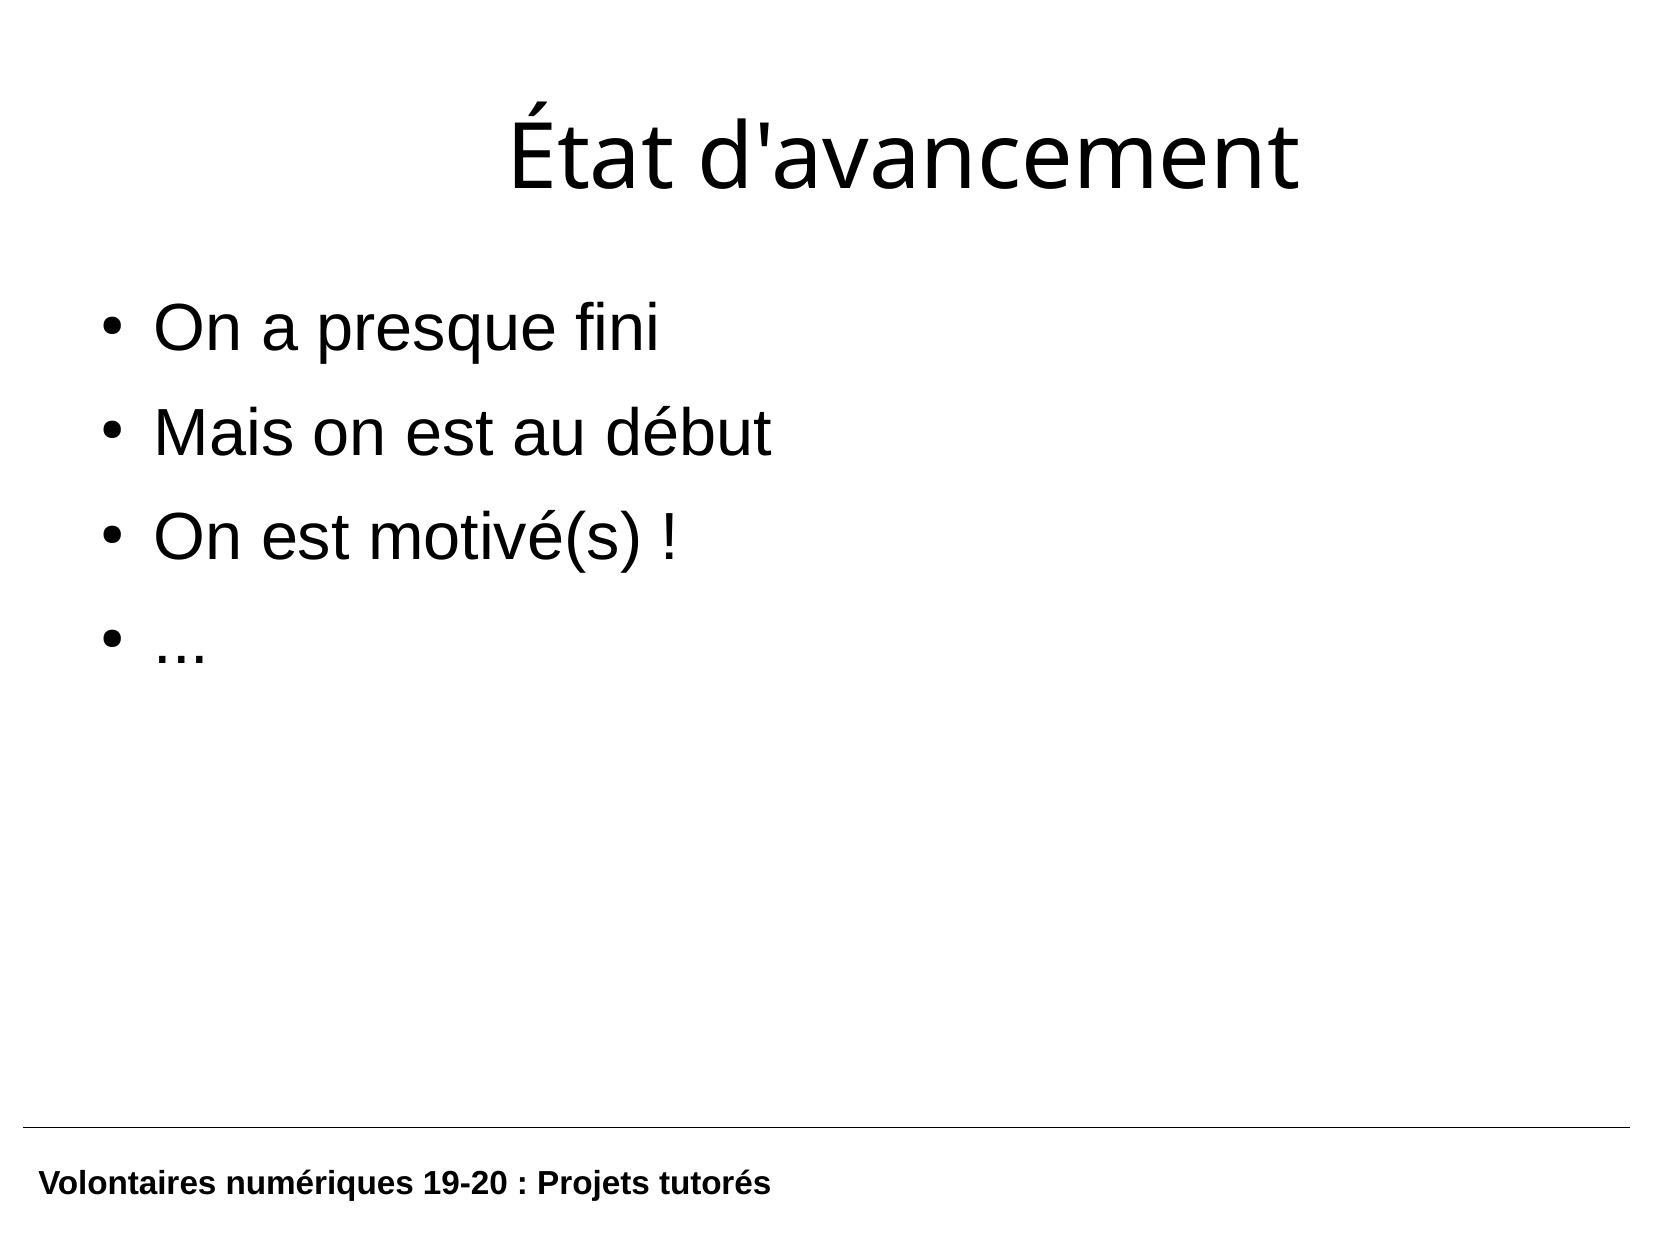

# État d'avancement
On a presque fini
Mais on est au début
On est motivé(s) !
...
Volontaires numériques 19-20 : Projets tutorés